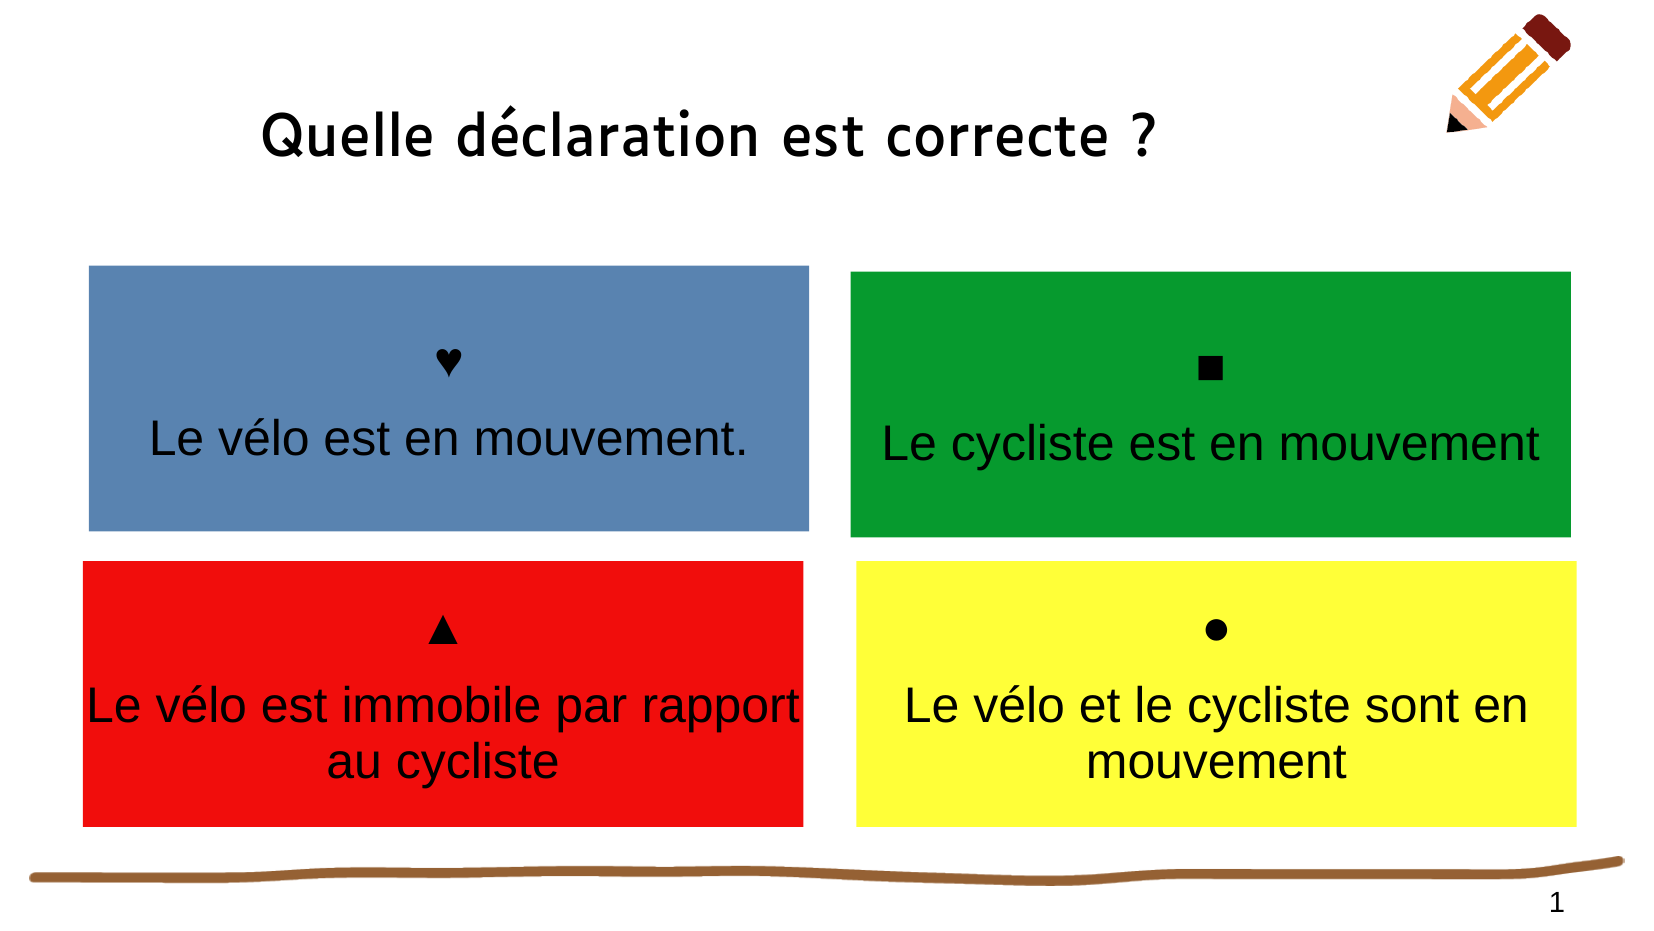

# Quelle déclaration est correcte ?
♥
Le vélo est en mouvement.
■
Le cycliste est en mouvement
▲
Le vélo est immobile par rapport au cycliste
●
Le vélo et le cycliste sont en mouvement
1